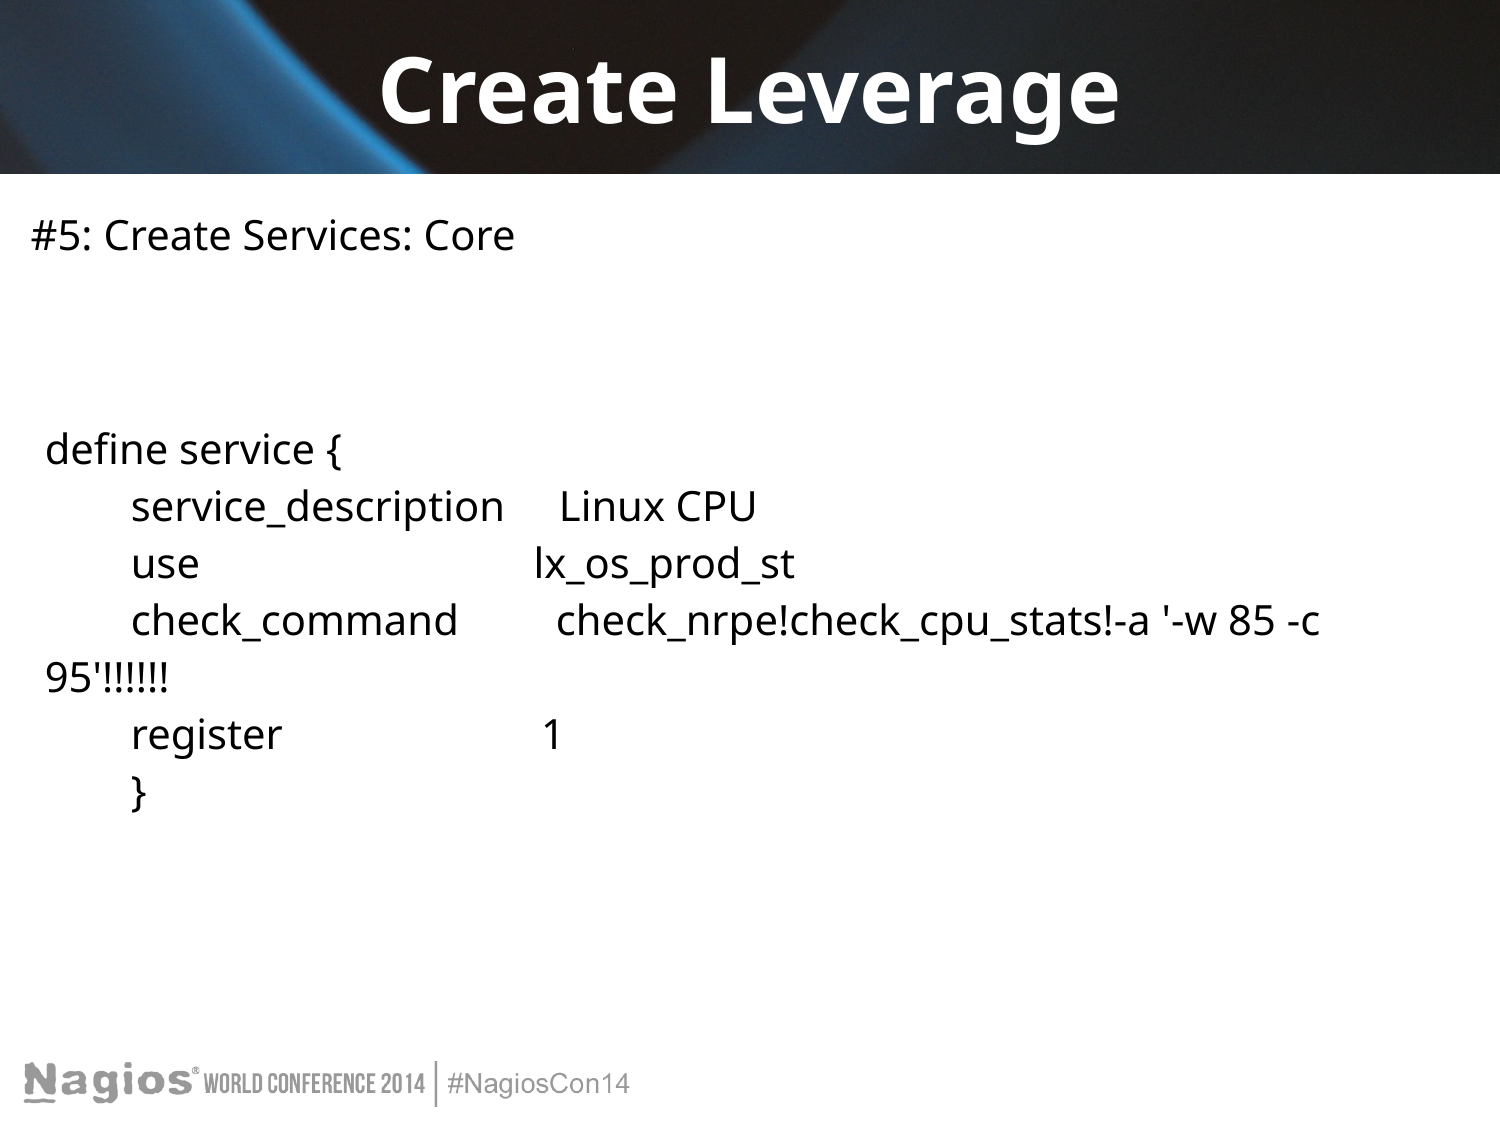

# Create Leverage
#5: Create Services: Core
define service {
 service_description Linux CPU
 use lx_os_prod_st
 check_command check_nrpe!check_cpu_stats!-a '-w 85 -c 95'!!!!!!
 register 1
 }